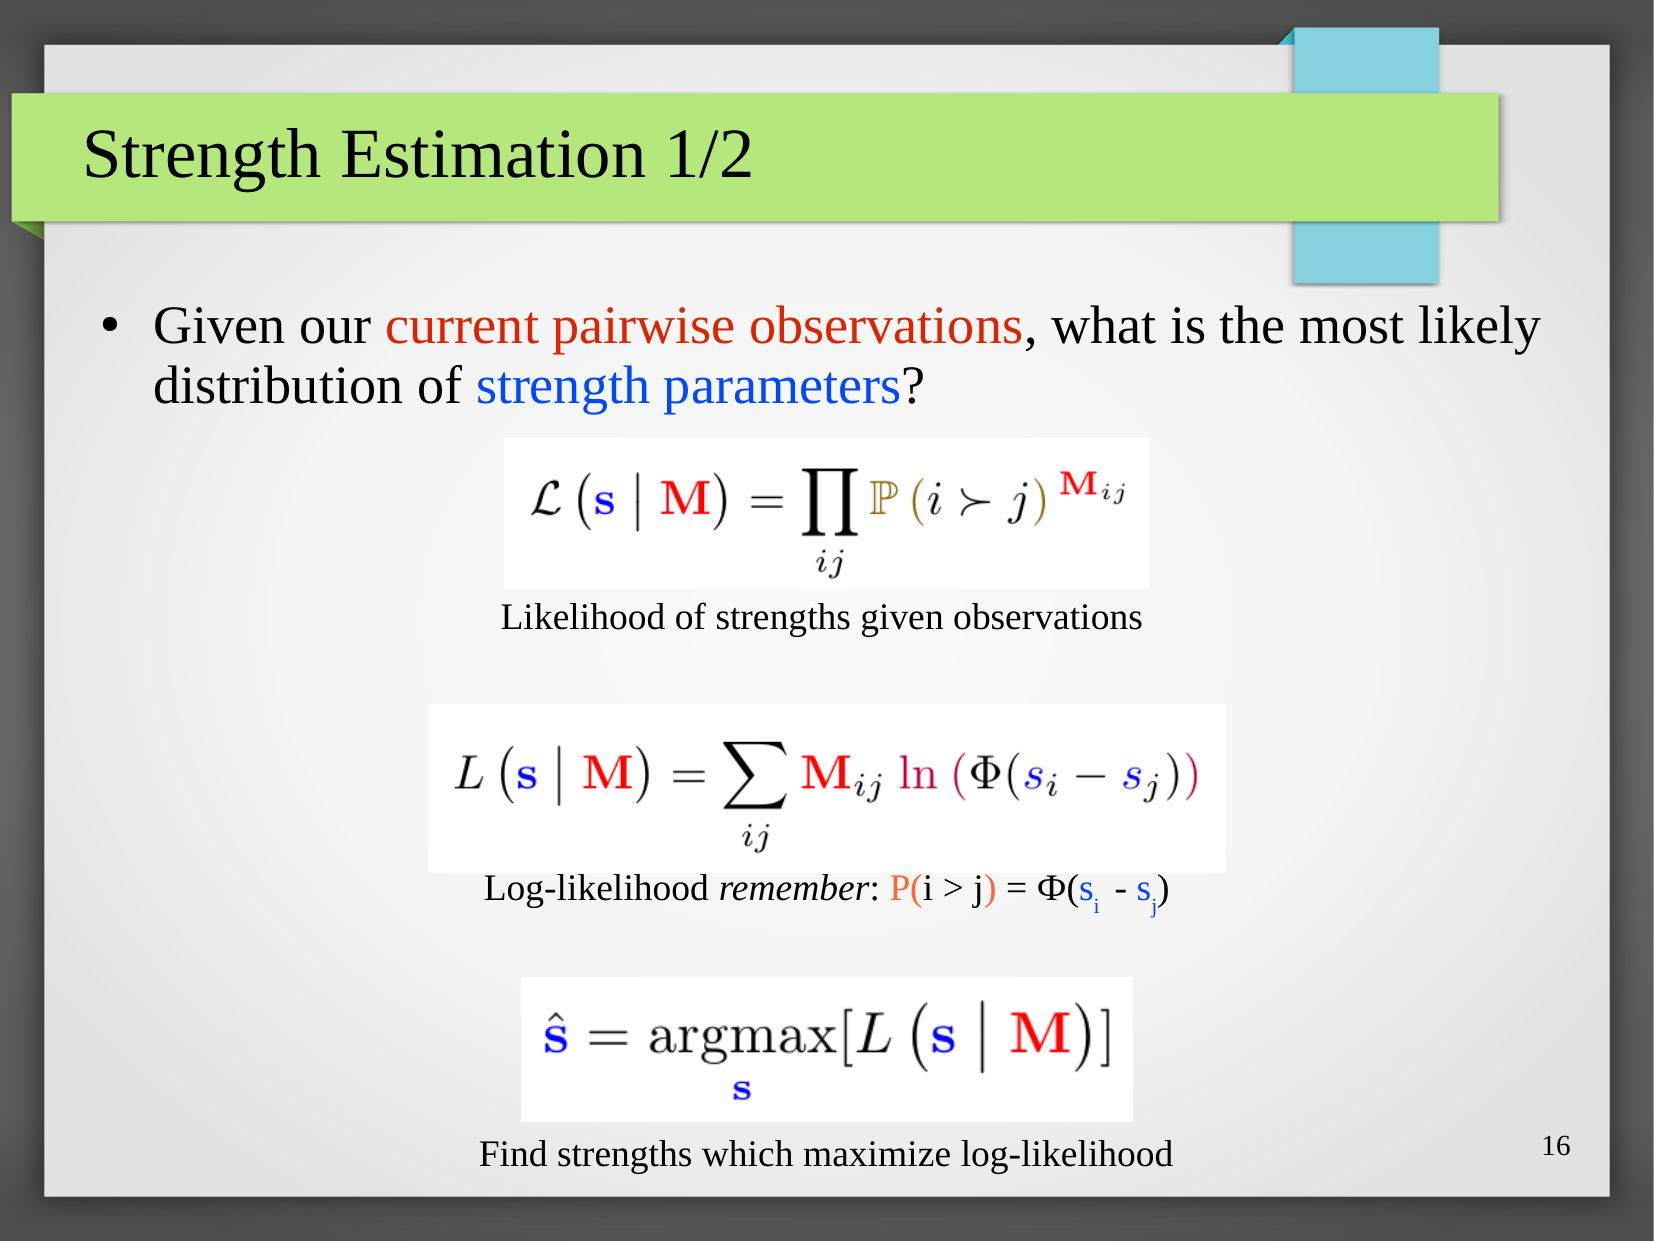

# Strength Estimation 1/2
Given our current pairwise observations, what is the most likely distribution of strength parameters?
Likelihood of strengths given observations
Log-likelihood remember: P(i > j) = Ф(si - sj)
Find strengths which maximize log-likelihood
16